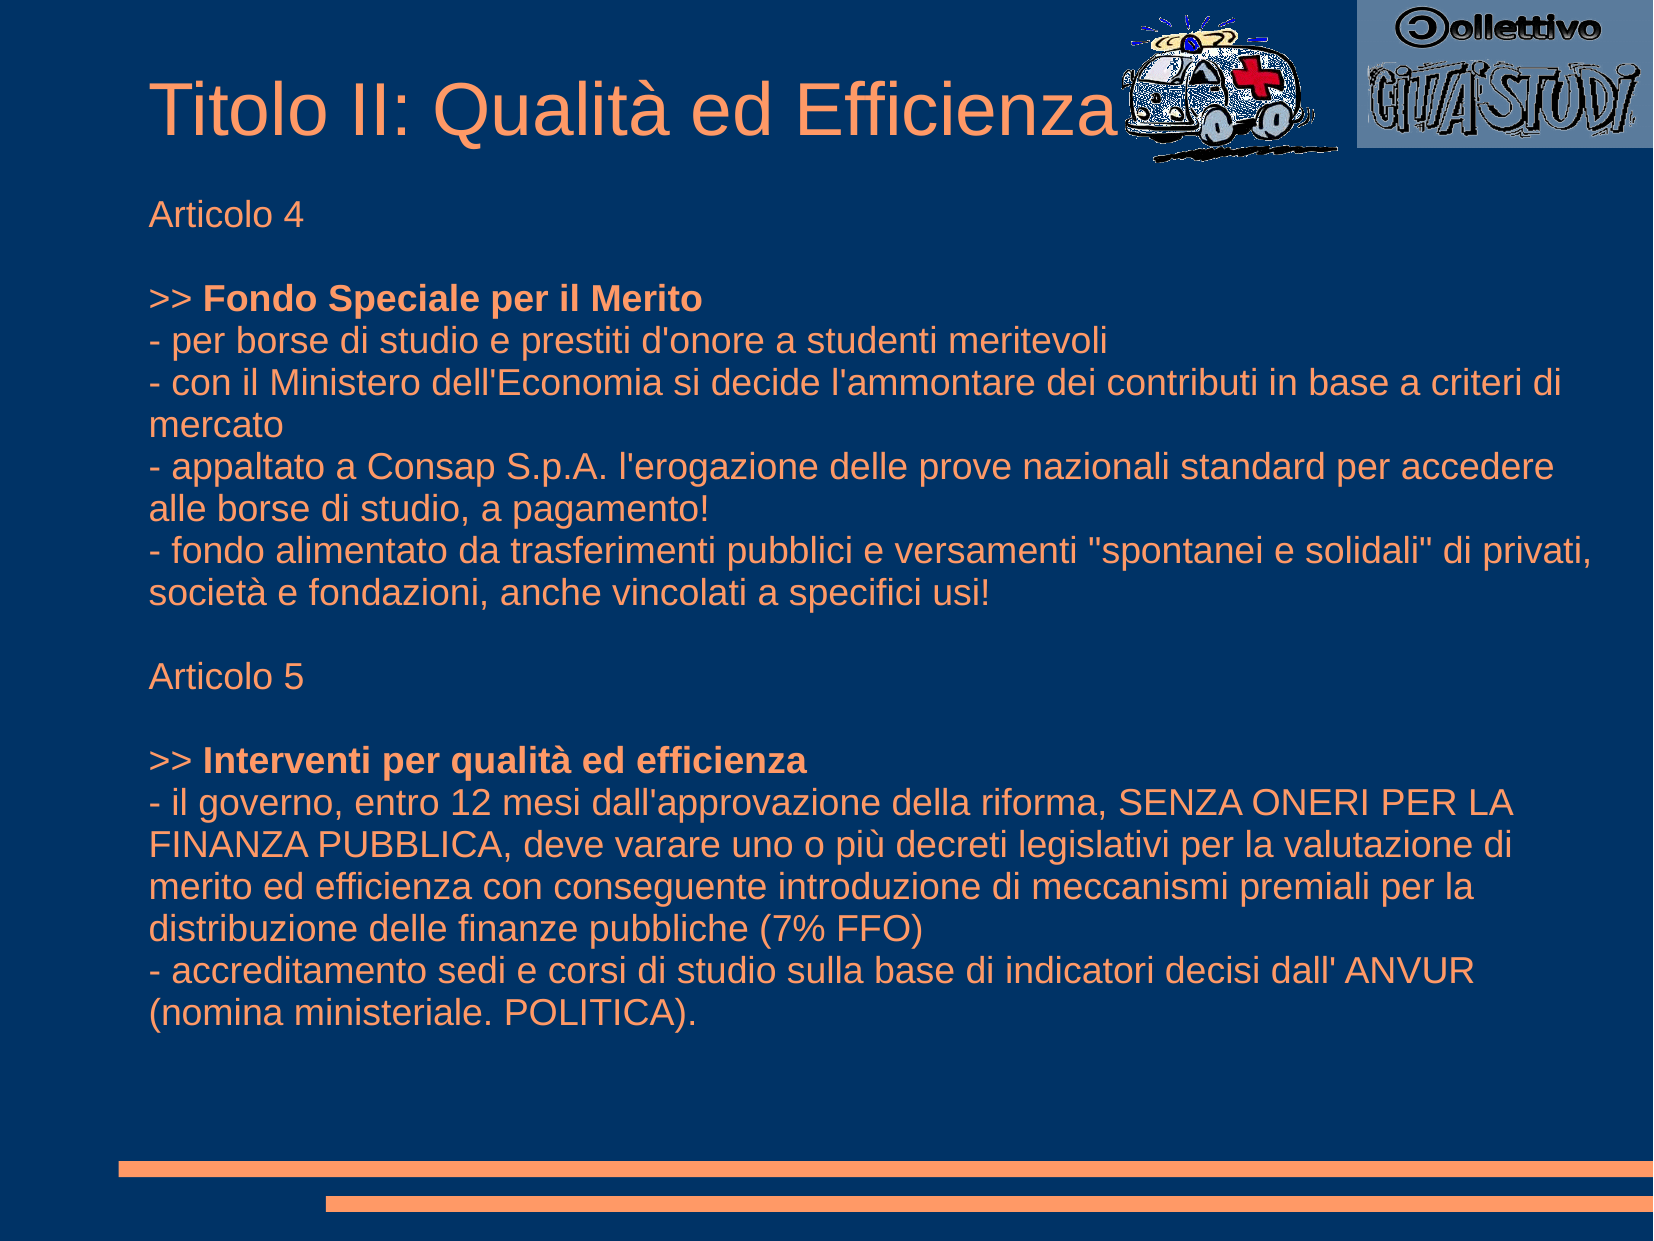

Titolo II: Qualità ed Efficienza
Articolo 4
>> Fondo Speciale per il Merito
- per borse di studio e prestiti d'onore a studenti meritevoli
- con il Ministero dell'Economia si decide l'ammontare dei contributi in base a criteri di mercato
- appaltato a Consap S.p.A. l'erogazione delle prove nazionali standard per accedere alle borse di studio, a pagamento!
- fondo alimentato da trasferimenti pubblici e versamenti "spontanei e solidali" di privati, società e fondazioni, anche vincolati a specifici usi!
Articolo 5
>> Interventi per qualità ed efficienza
- il governo, entro 12 mesi dall'approvazione della riforma, SENZA ONERI PER LA FINANZA PUBBLICA, deve varare uno o più decreti legislativi per la valutazione di merito ed efficienza con conseguente introduzione di meccanismi premiali per la distribuzione delle finanze pubbliche (7% FFO)
- accreditamento sedi e corsi di studio sulla base di indicatori decisi dall' ANVUR (nomina ministeriale. POLITICA).